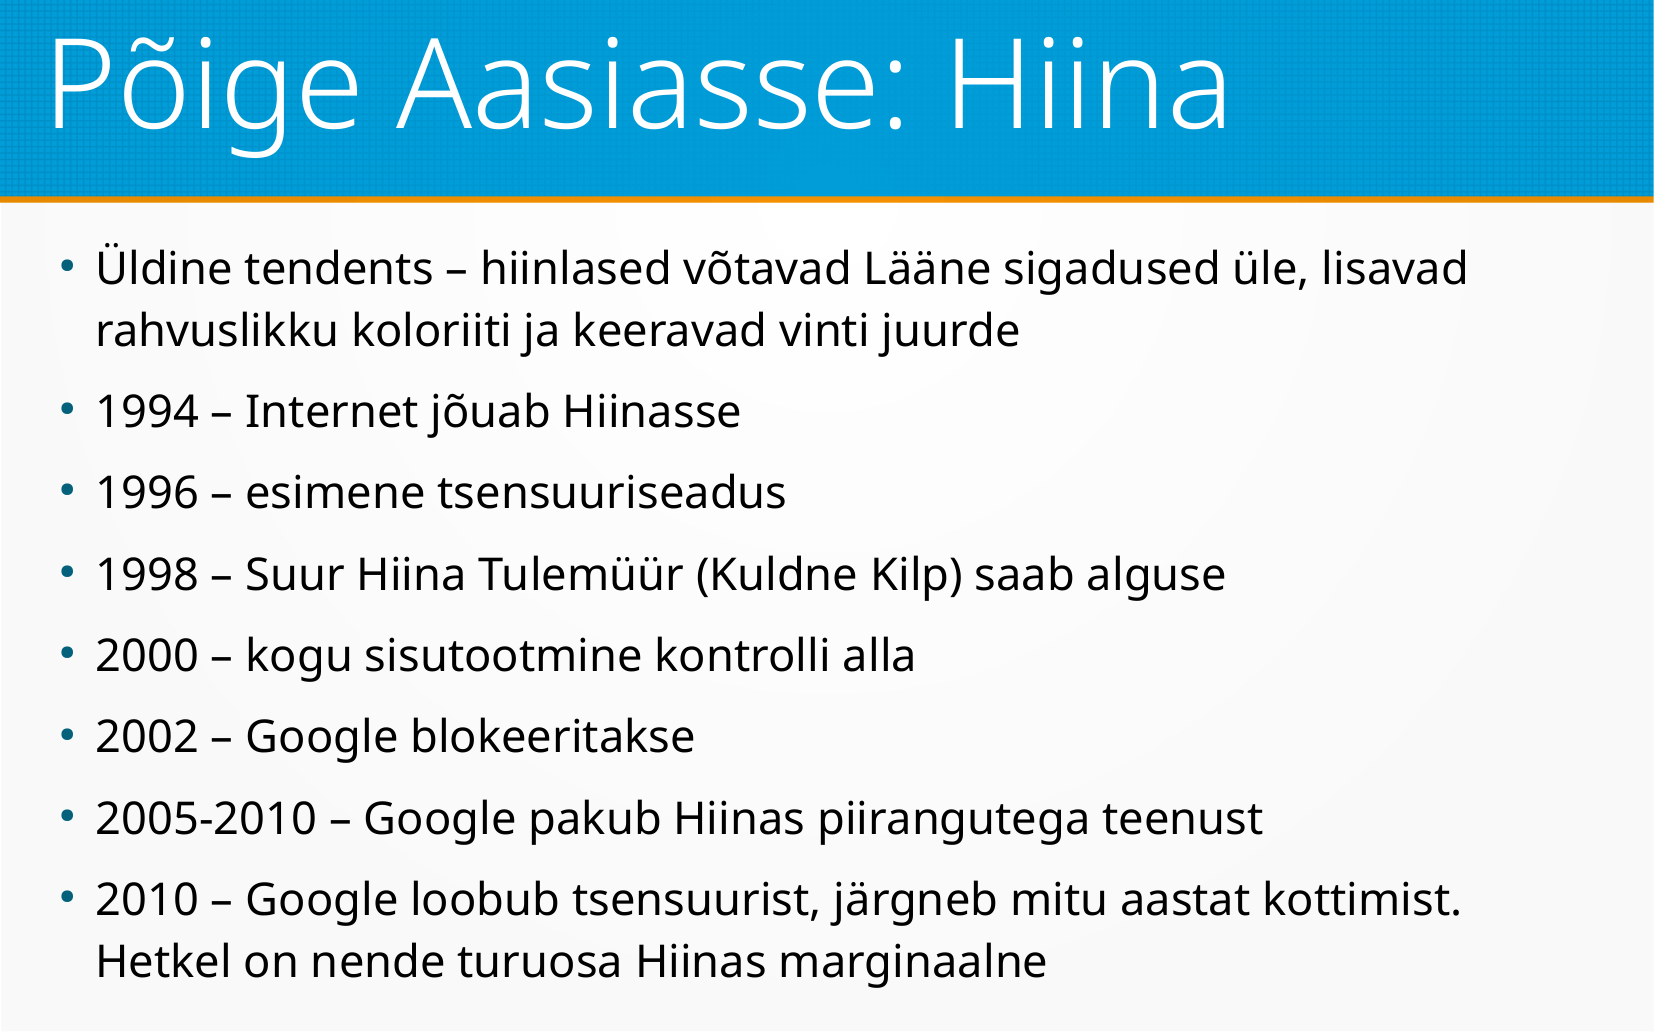

# Põige Aasiasse: Hiina
Üldine tendents – hiinlased võtavad Lääne sigadused üle, lisavad rahvuslikku koloriiti ja keeravad vinti juurde
1994 – Internet jõuab Hiinasse
1996 – esimene tsensuuriseadus
1998 – Suur Hiina Tulemüür (Kuldne Kilp) saab alguse
2000 – kogu sisutootmine kontrolli alla
2002 – Google blokeeritakse
2005-2010 – Google pakub Hiinas piirangutega teenust
2010 – Google loobub tsensuurist, järgneb mitu aastat kottimist. Hetkel on nende turuosa Hiinas marginaalne